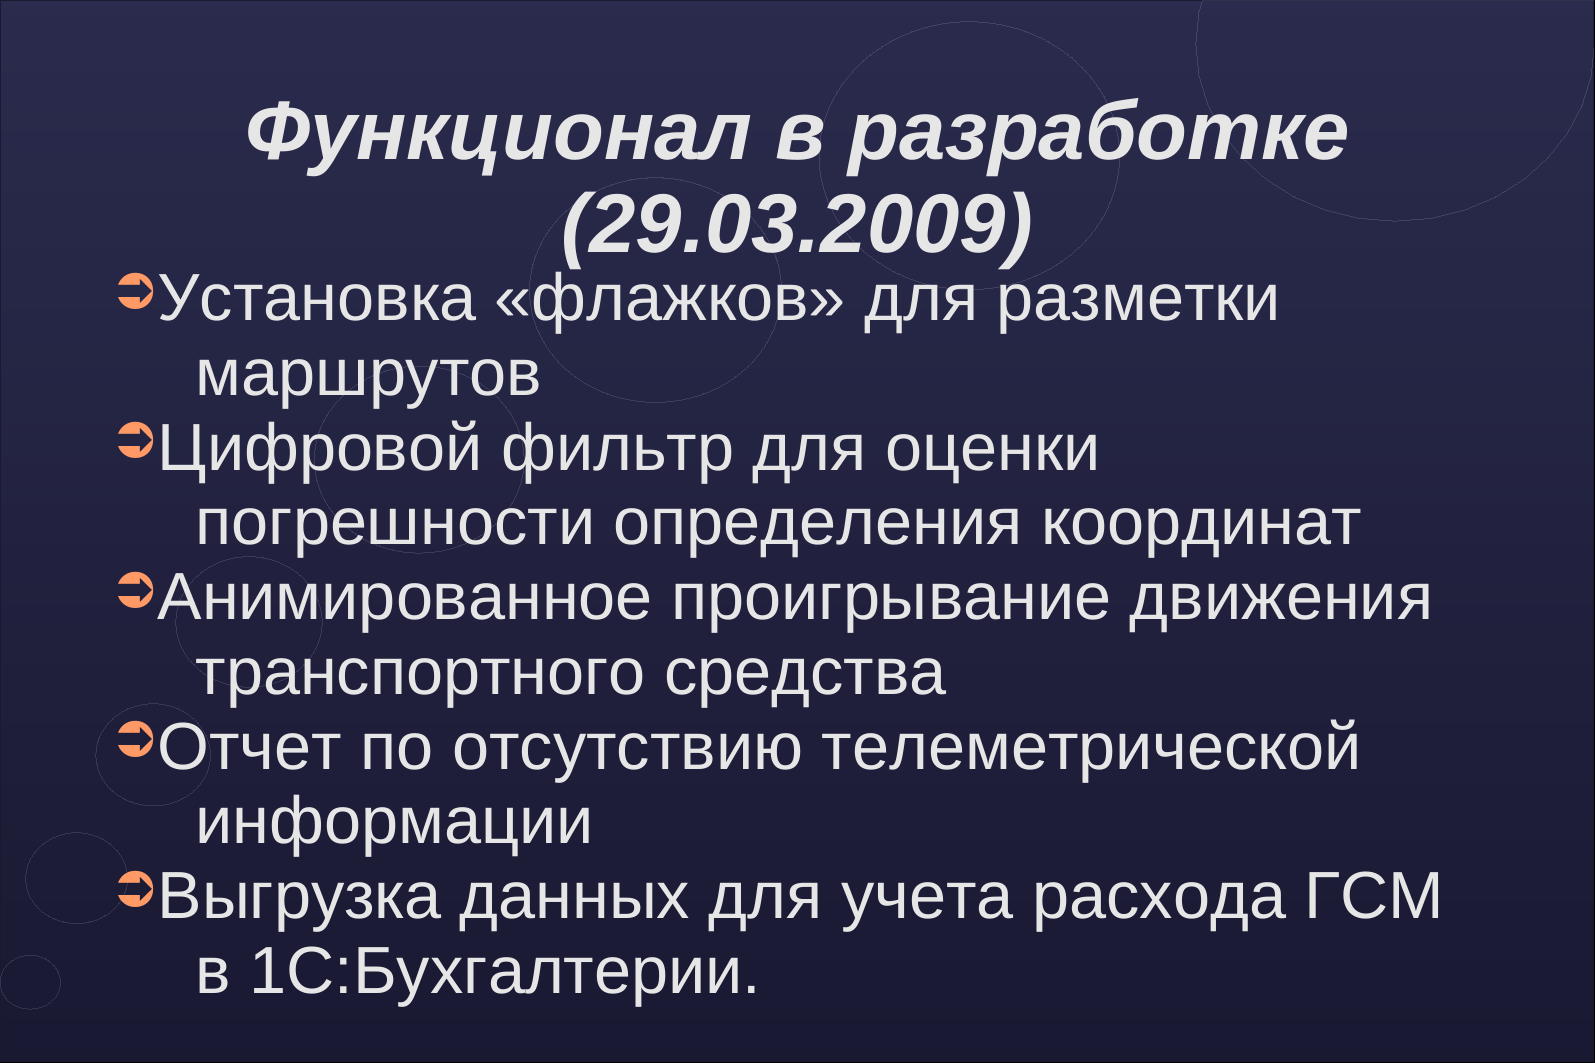

# Функционал в разработке (29.03.2009)
Установка «флажков» для разметки маршрутов
Цифровой фильтр для оценки погрешности определения координат
Анимированное проигрывание движения транспортного средства
Отчет по отсутствию телеметрической информации
Выгрузка данных для учета расхода ГСМ в 1С:Бухгалтерии.